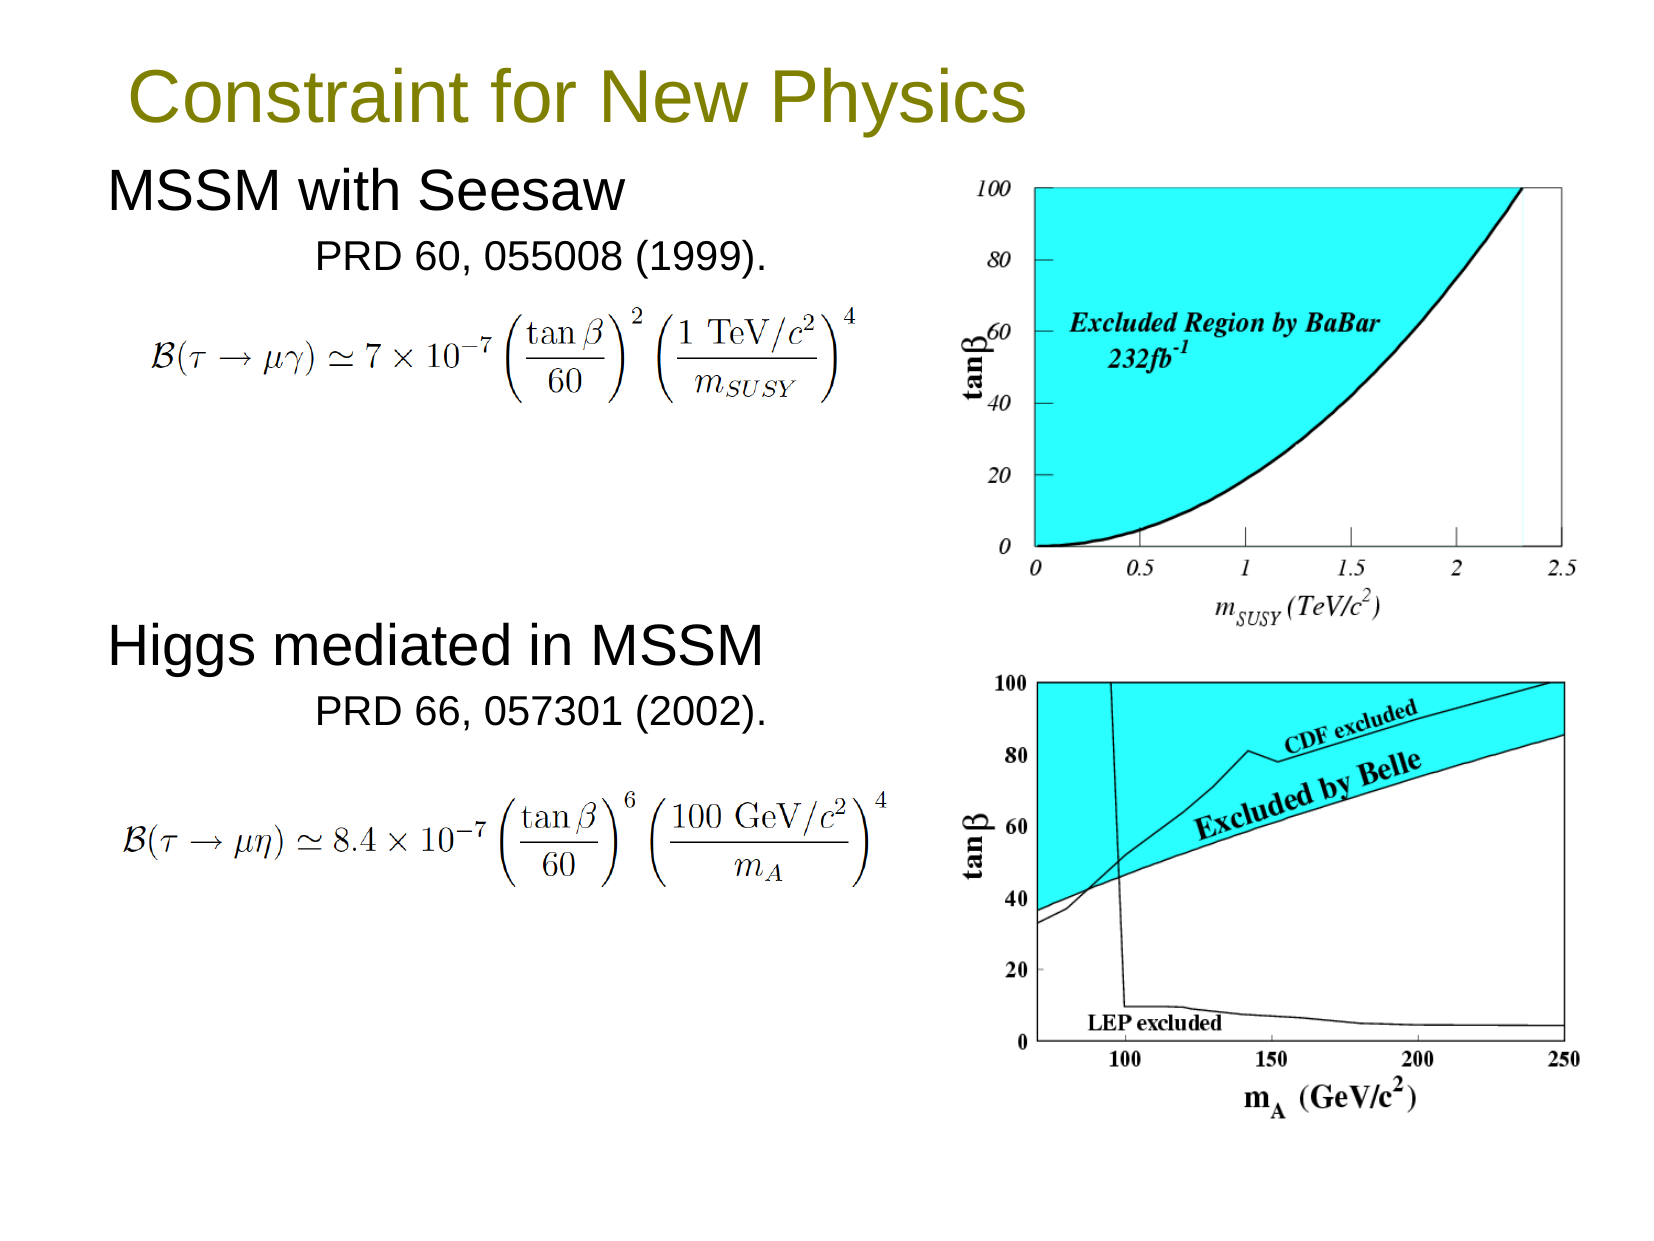

# Constraint for New Physics
MSSM with Seesaw
PRD 60, 055008 (1999).
Higgs mediated in MSSM
PRD 66, 057301 (2002).